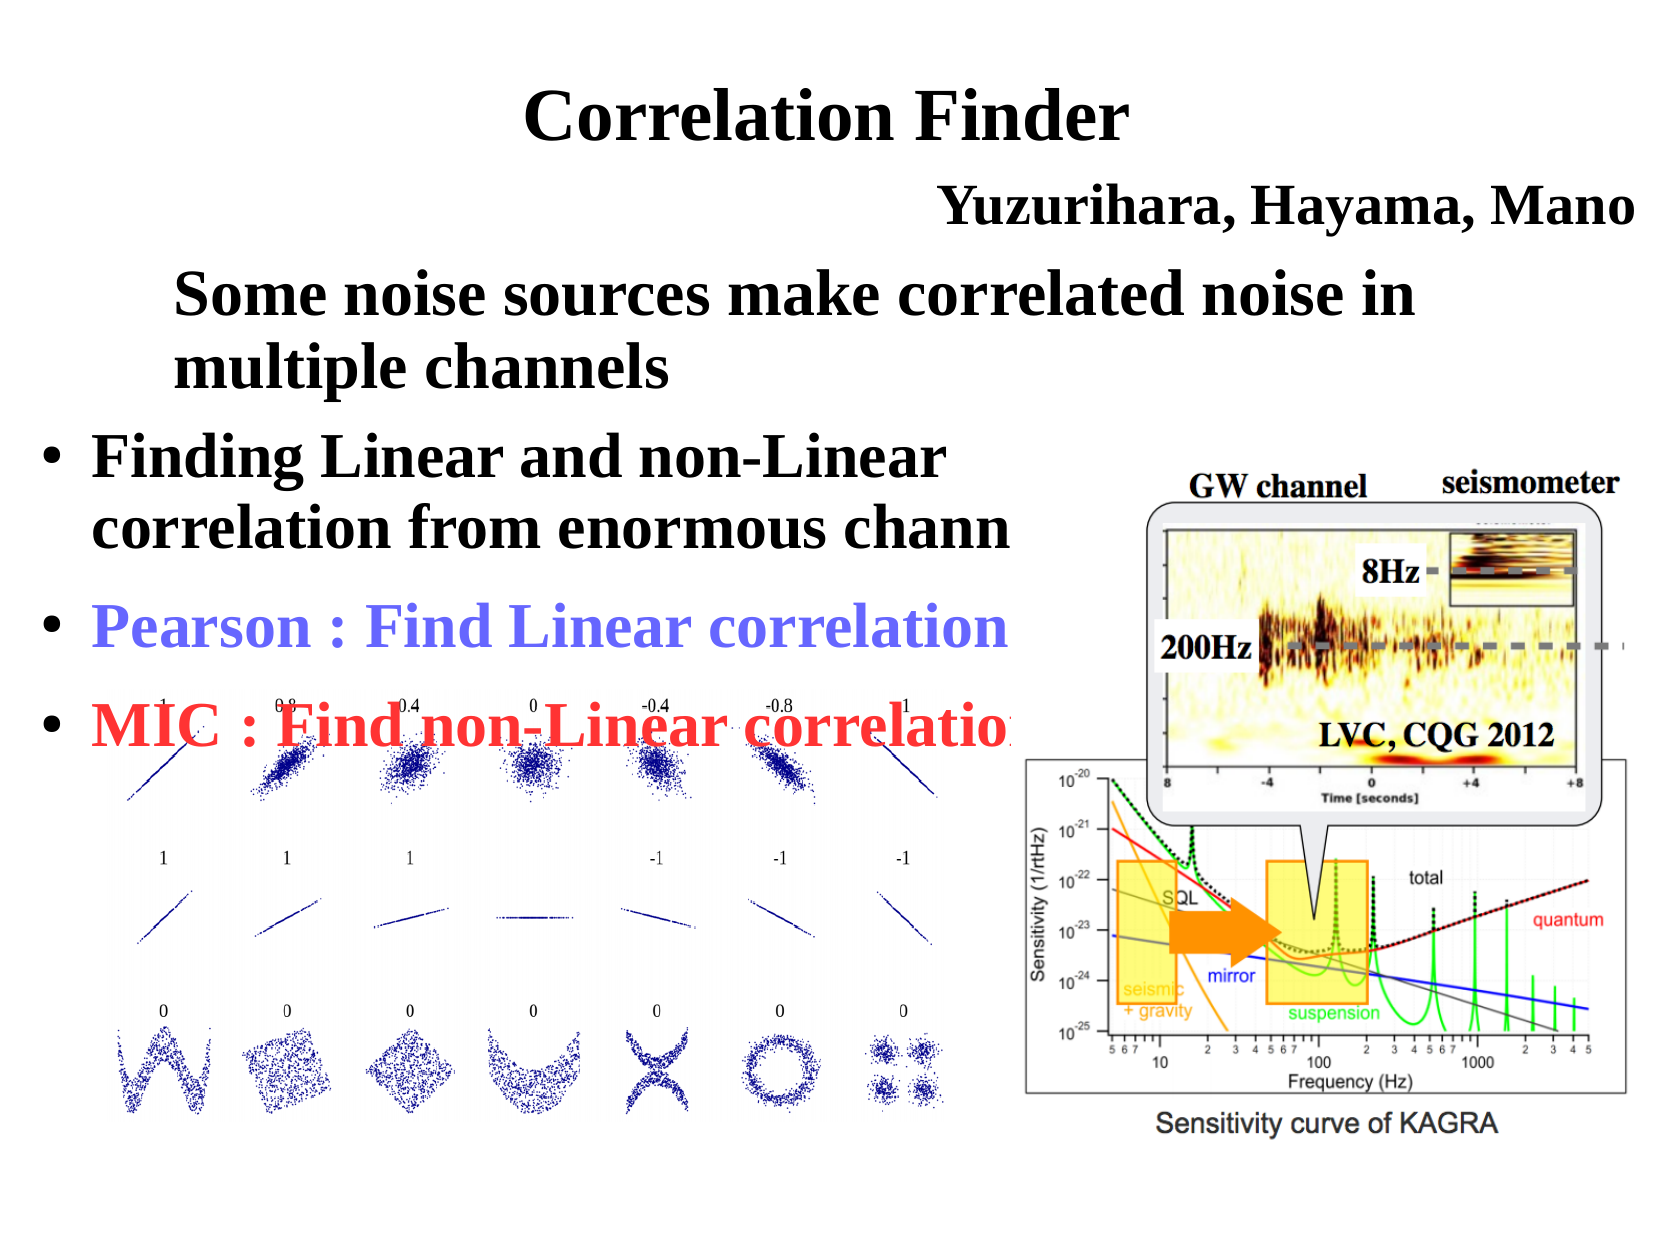

# Correlation Finder
Yuzurihara, Hayama, Mano
Some noise sources make correlated noise in multiple channels
Finding Linear and non-Linear correlation from enormous channels,
Pearson : Find Linear correlation
MIC : Find non-Linear correlation